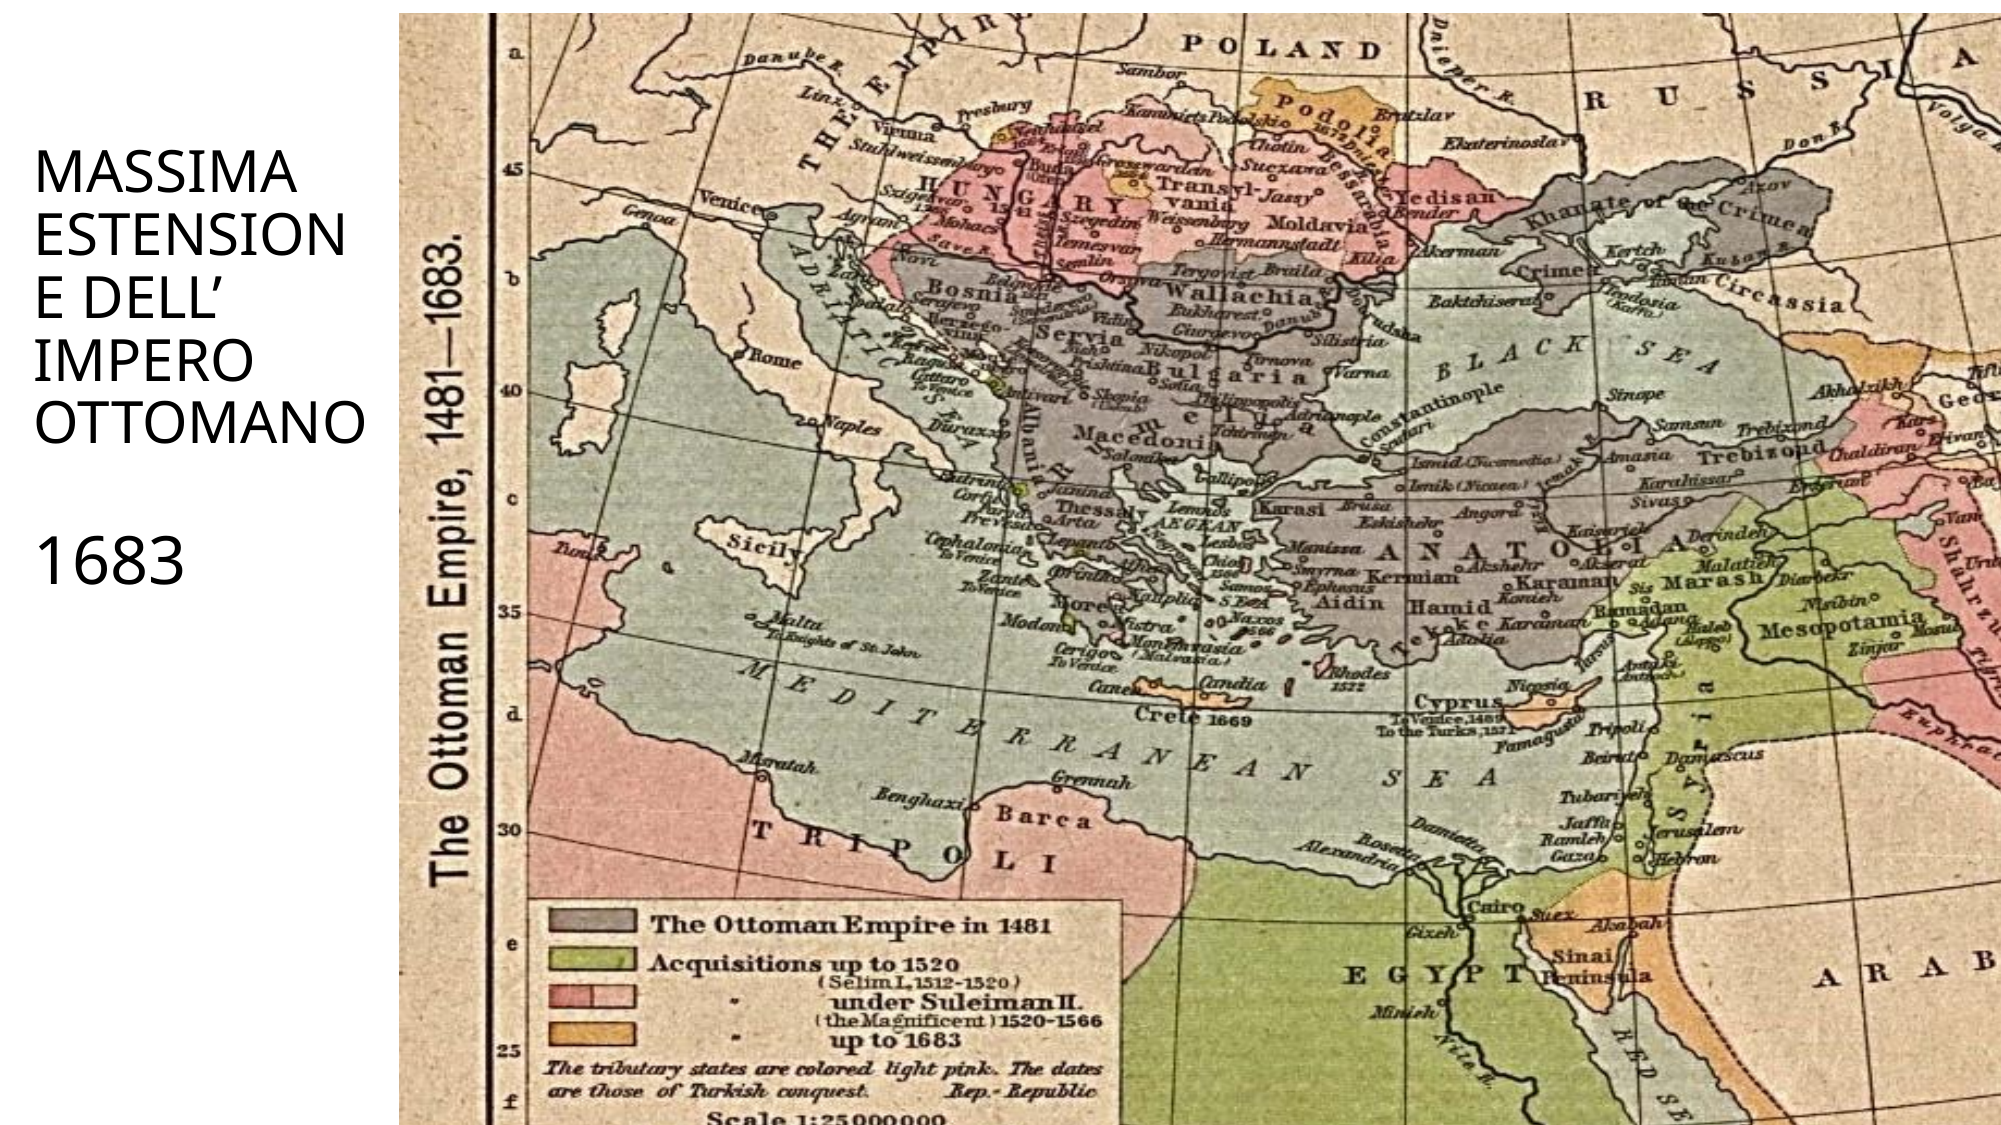

# MASSIMA ESTENSIONE DELL’ IMPERO OTTOMANO
1683